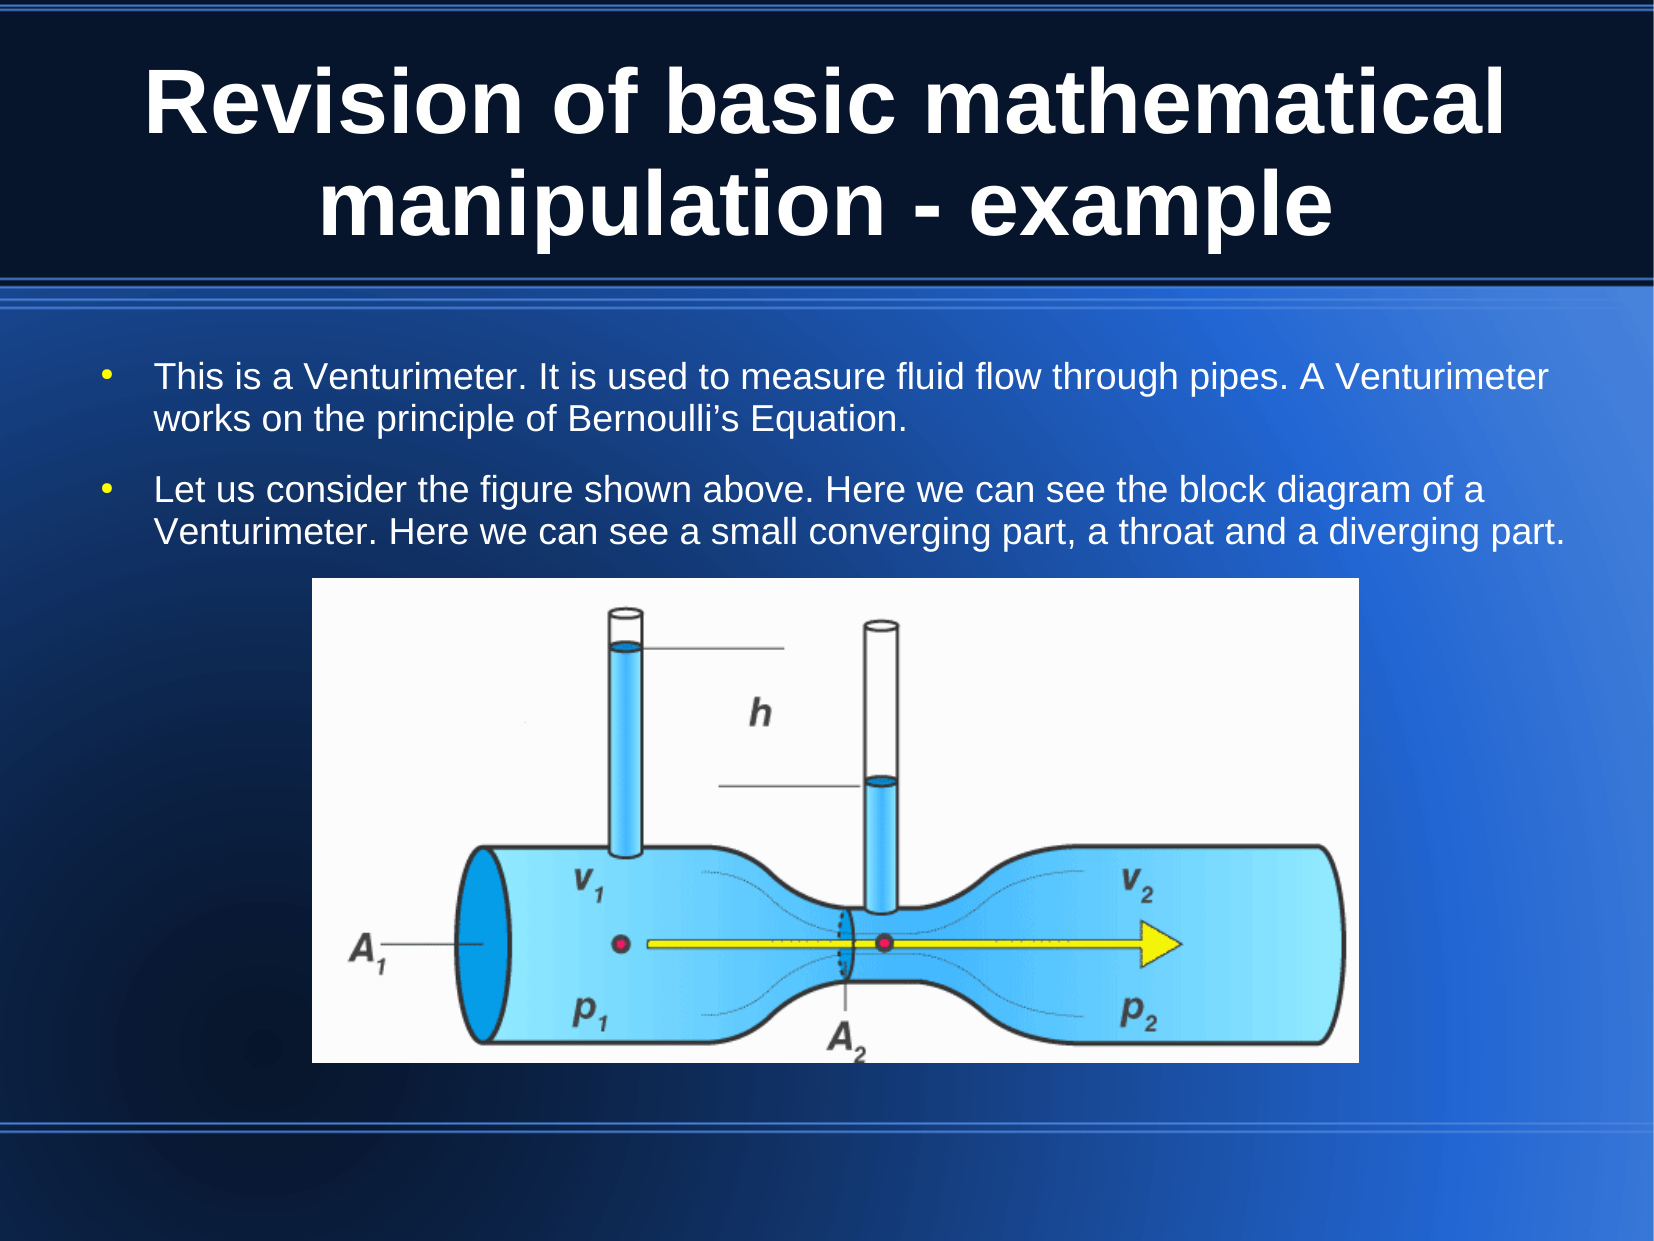

# Revision of basic mathematical manipulation - example
This is a Venturimeter. It is used to measure fluid flow through pipes. A Venturimeter works on the principle of Bernoulli’s Equation.
Let us consider the figure shown above. Here we can see the block diagram of a Venturimeter. Here we can see a small converging part, a throat and a diverging part.